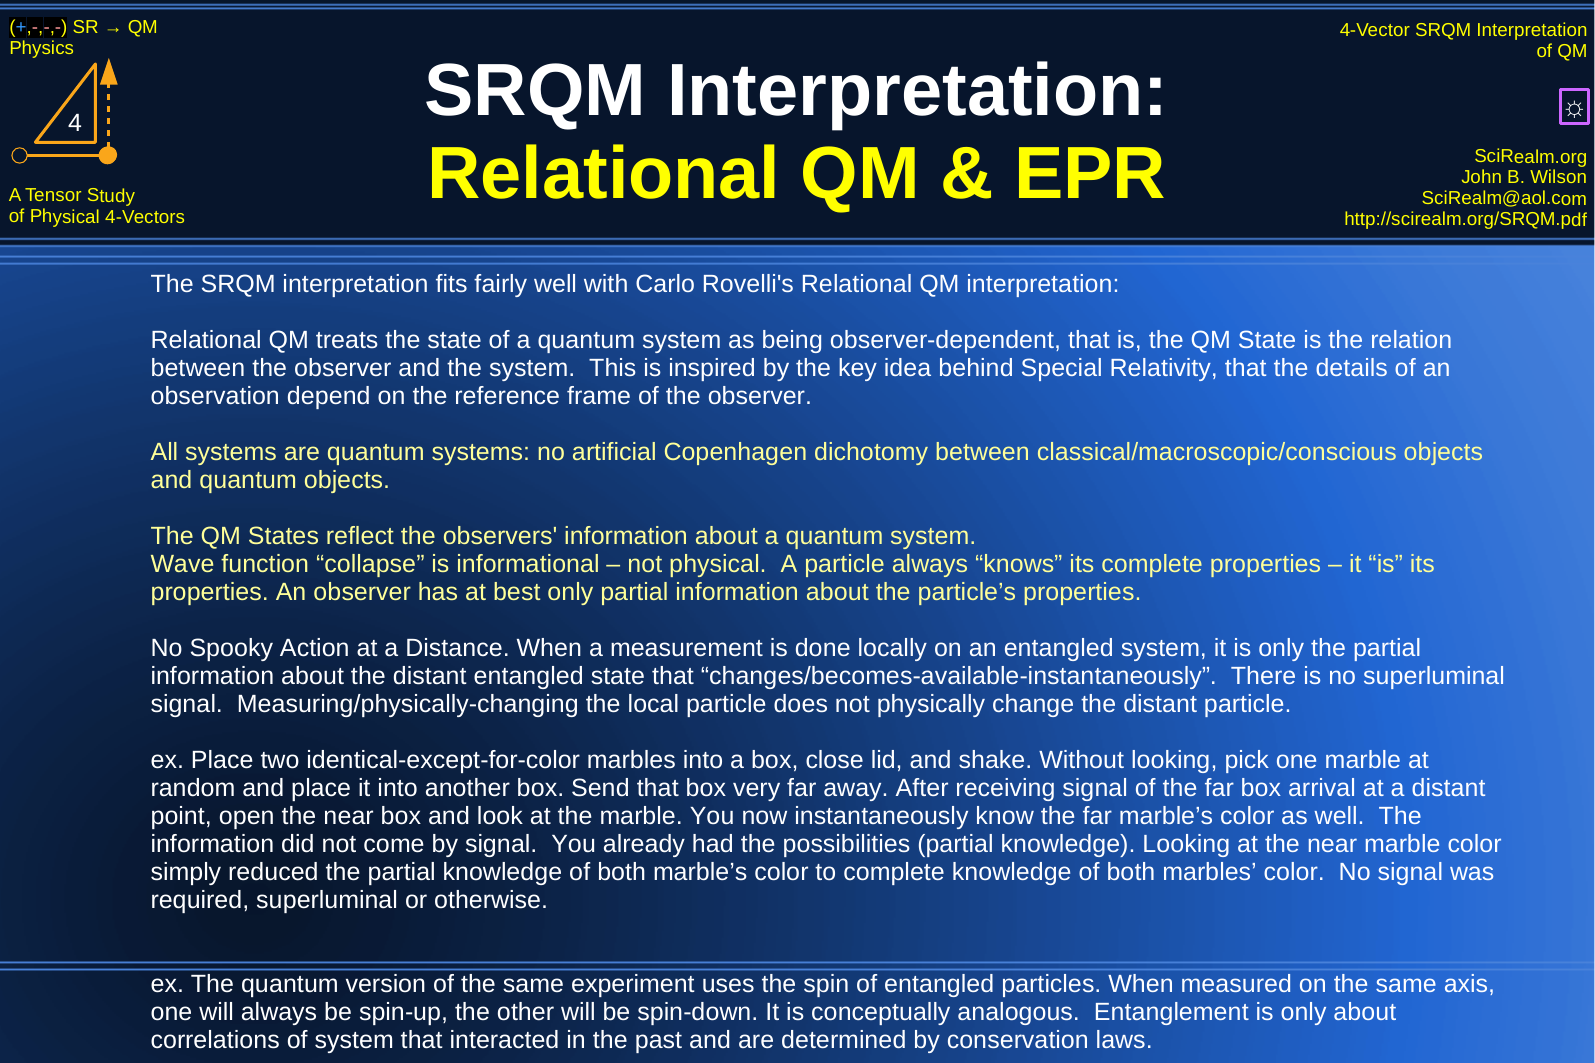

(+,-,-,-) SR → QM
Physics
A Tensor Study
of Physical 4-Vectors
4-Vector SRQM Interpretation
of QM
SciRealm.org
John B. Wilson
SciRealm@aol.com
http://scirealm.org/SRQM.pdf
# SRQM Interpretation: Relational QM & EPR
4
☼
The SRQM interpretation fits fairly well with Carlo Rovelli's Relational QM interpretation:
Relational QM treats the state of a quantum system as being observer-dependent, that is, the QM State is the relation between the observer and the system. This is inspired by the key idea behind Special Relativity, that the details of an observation depend on the reference frame of the observer.
All systems are quantum systems: no artificial Copenhagen dichotomy between classical/macroscopic/conscious objects and quantum objects.
The QM States reflect the observers' information about a quantum system.
Wave function “collapse” is informational – not physical. A particle always “knows” its complete properties – it “is” its properties. An observer has at best only partial information about the particle’s properties.
No Spooky Action at a Distance. When a measurement is done locally on an entangled system, it is only the partial information about the distant entangled state that “changes/becomes-available-instantaneously”. There is no superluminal signal. Measuring/physically-changing the local particle does not physically change the distant particle.
ex. Place two identical-except-for-color marbles into a box, close lid, and shake. Without looking, pick one marble at random and place it into another box. Send that box very far away. After receiving signal of the far box arrival at a distant point, open the near box and look at the marble. You now instantaneously know the far marble’s color as well. The information did not come by signal. You already had the possibilities (partial knowledge). Looking at the near marble color simply reduced the partial knowledge of both marble’s color to complete knowledge of both marbles’ color. No signal was required, superluminal or otherwise.
ex. The quantum version of the same experiment uses the spin of entangled particles. When measured on the same axis, one will always be spin-up, the other will be spin-down. It is conceptually analogous. Entanglement is only about correlations of system that interacted in the past and are determined by conservation laws.